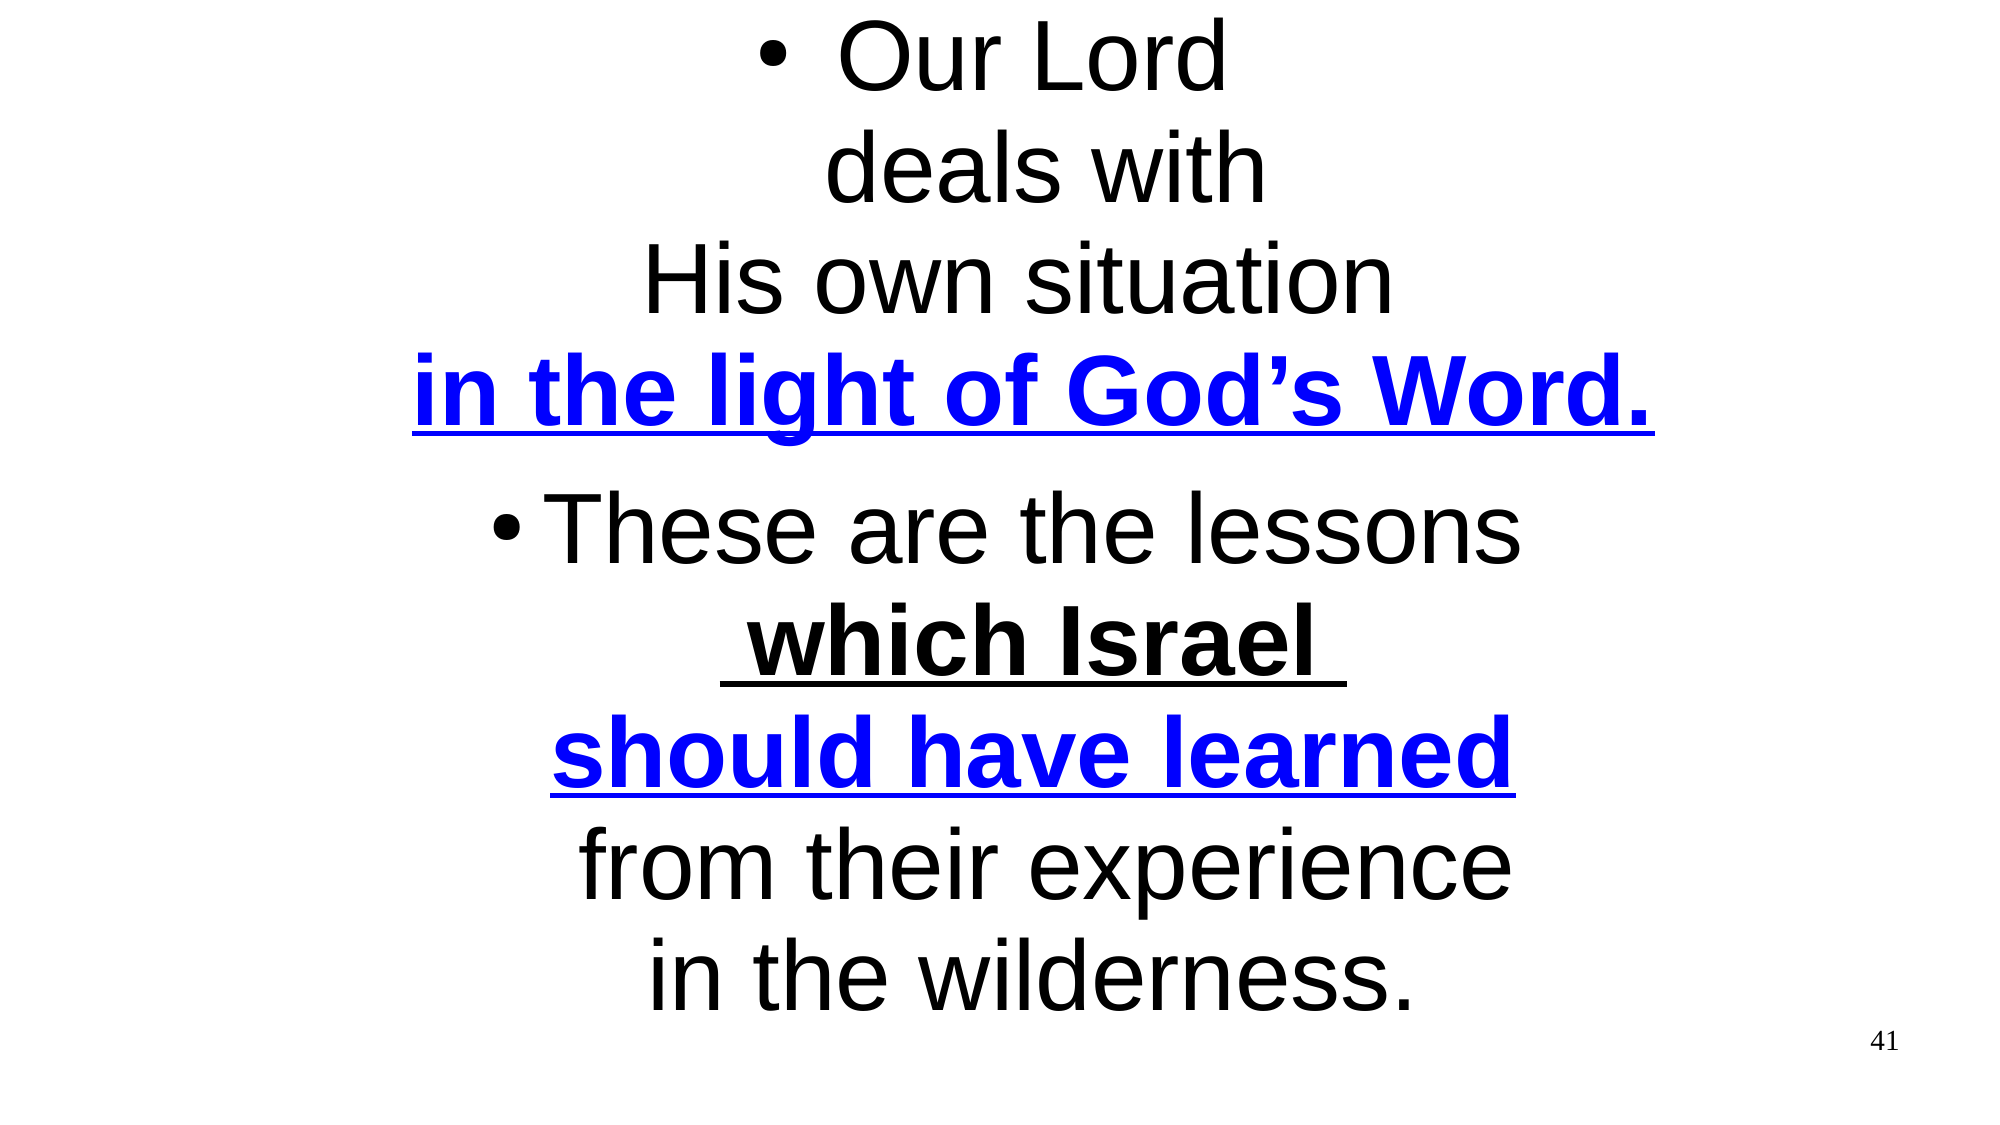

# Our Lord deals with His own situation in the light of God’s Word.
These are the lessons
 which Israel
should have learned
 from their experience
 in the wilderness.
41